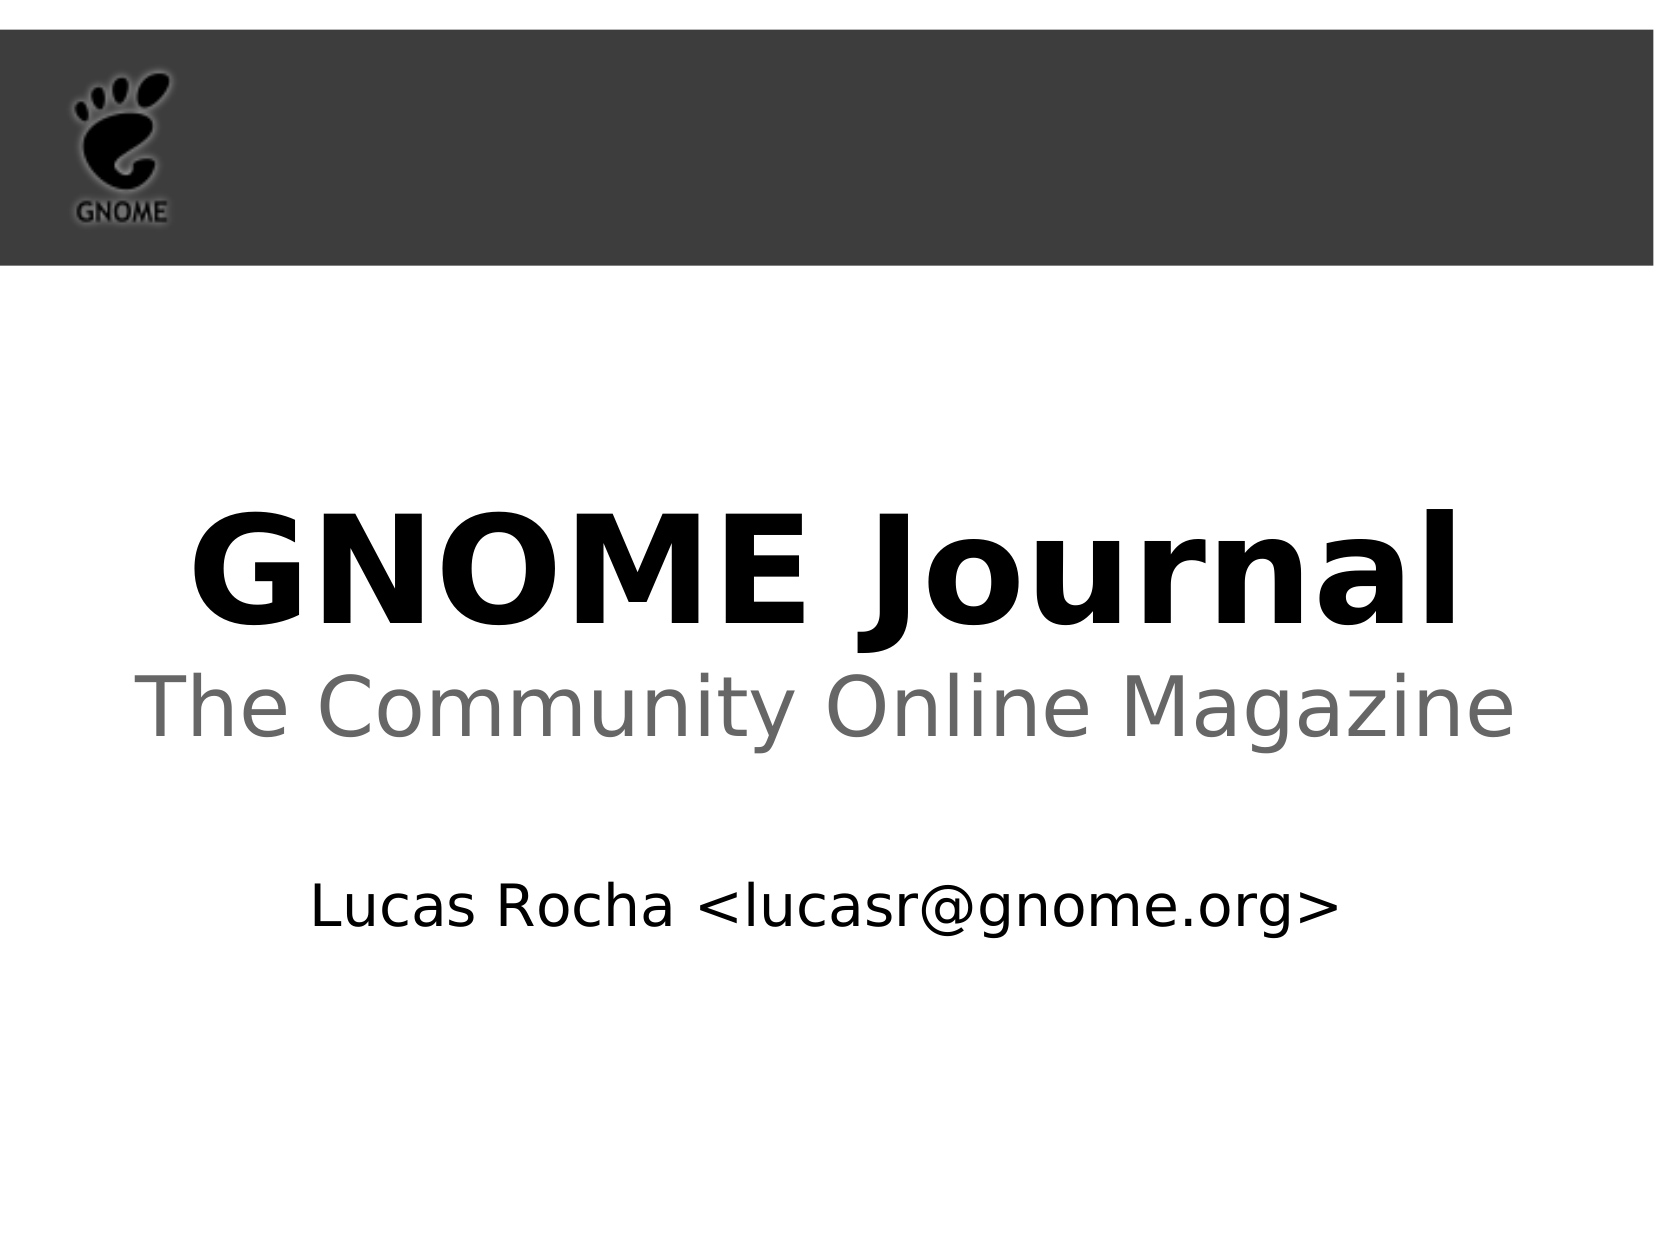

GNOME Journal
The Community Online Magazine
Lucas Rocha <lucasr@gnome.org>